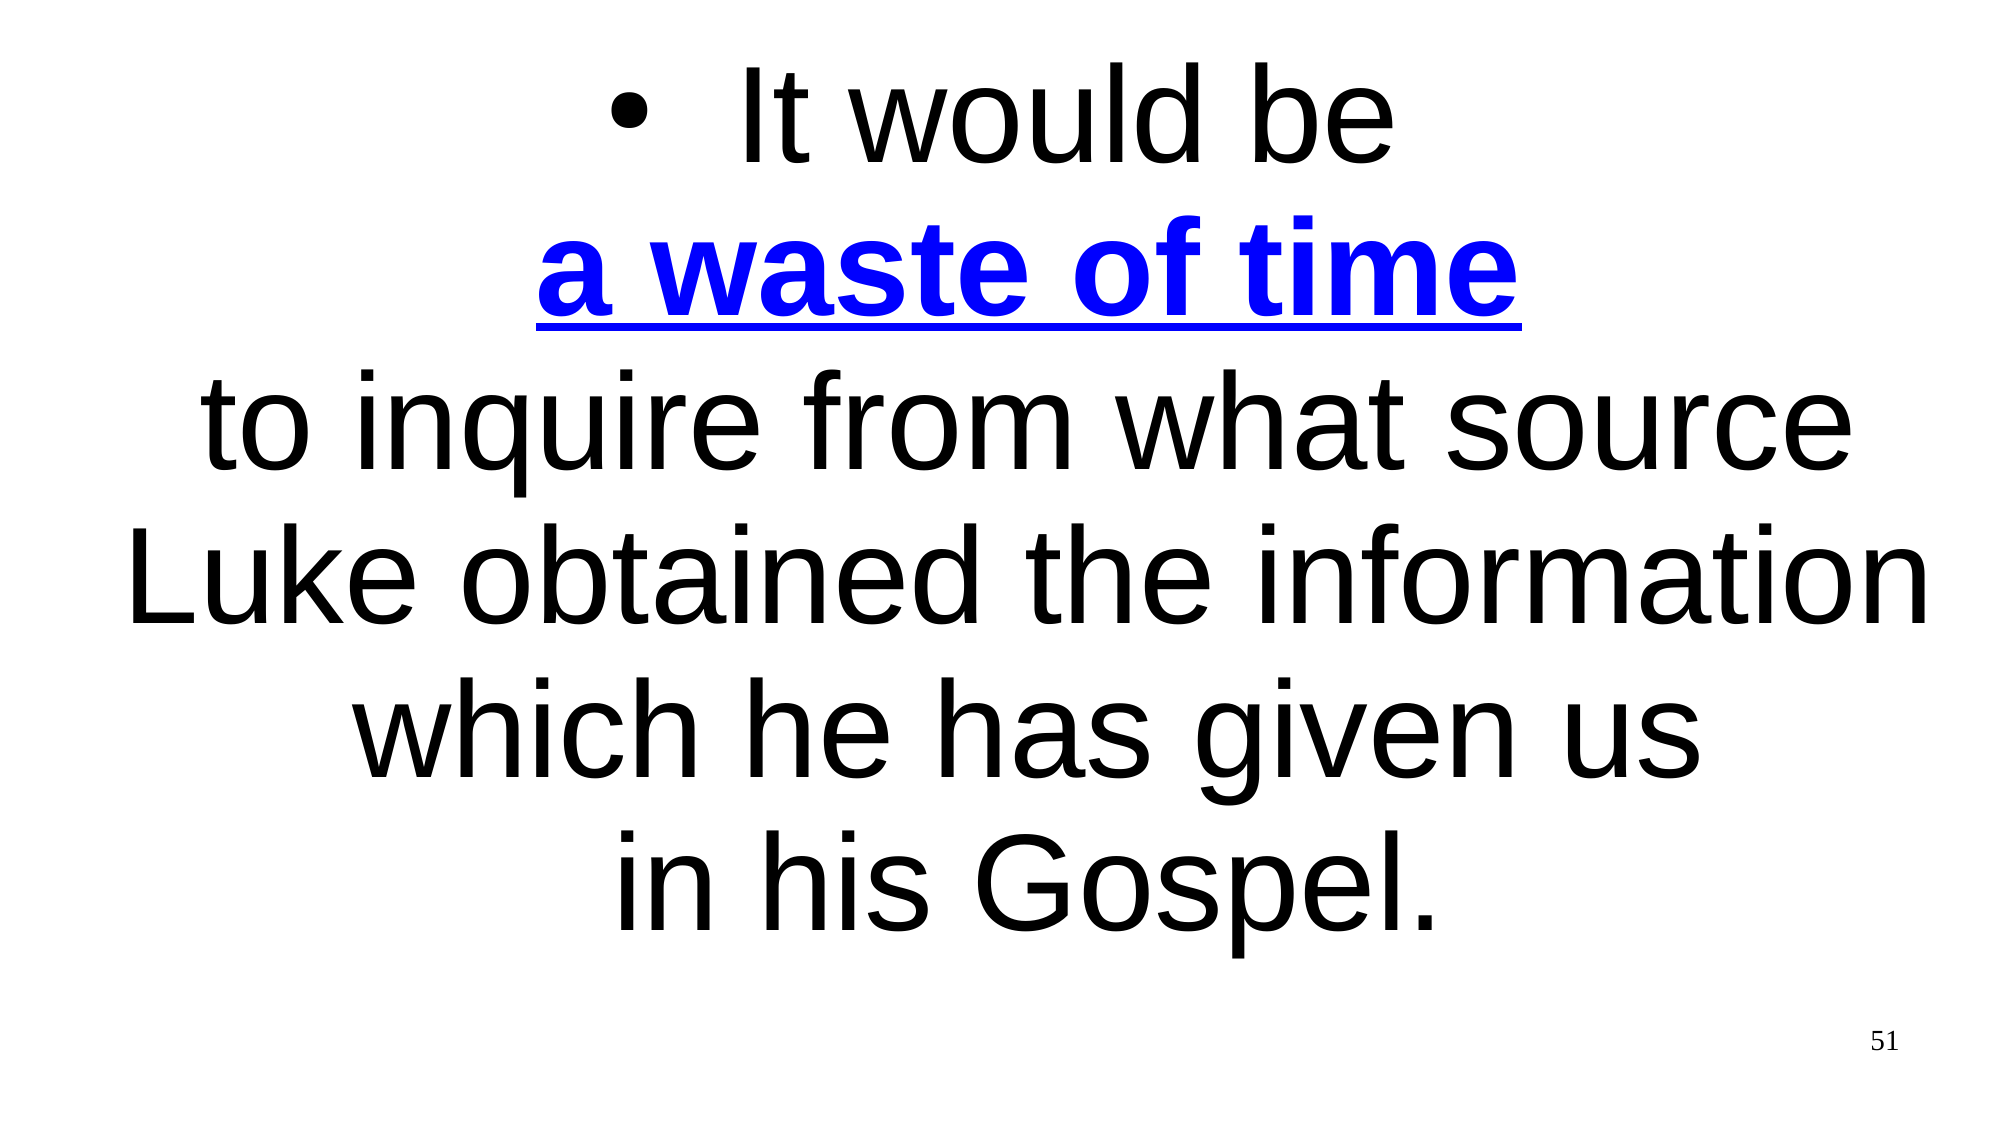

# It would be a waste of time to inquire from what source Luke obtained the information which he has given us in his Gospel.
51